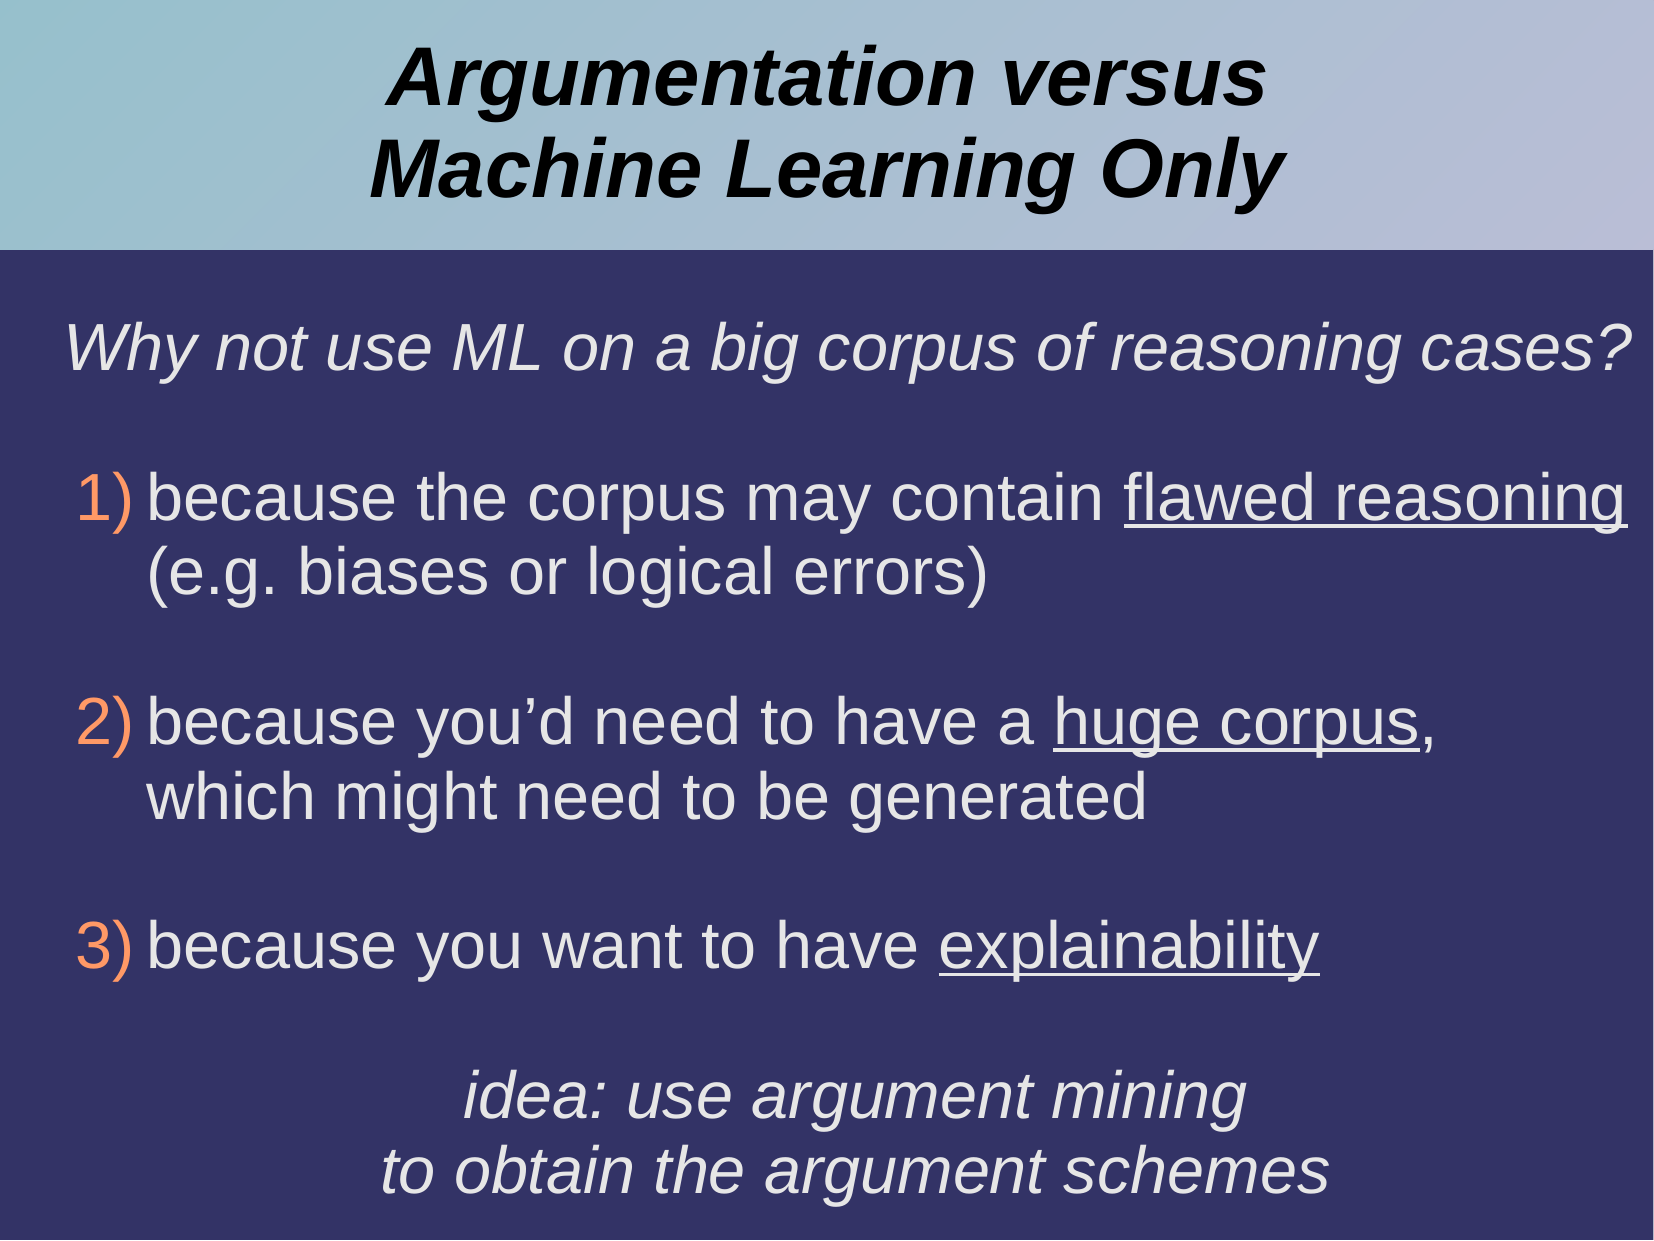

# Argumentation versus Machine Learning Only
Why not use ML on a big corpus of reasoning cases?
because the corpus may contain flawed reasoning
(e.g. biases or logical errors)
because you’d need to have a huge corpus,
which might need to be generated
because you want to have explainability
idea: use argument mining
to obtain the argument schemes